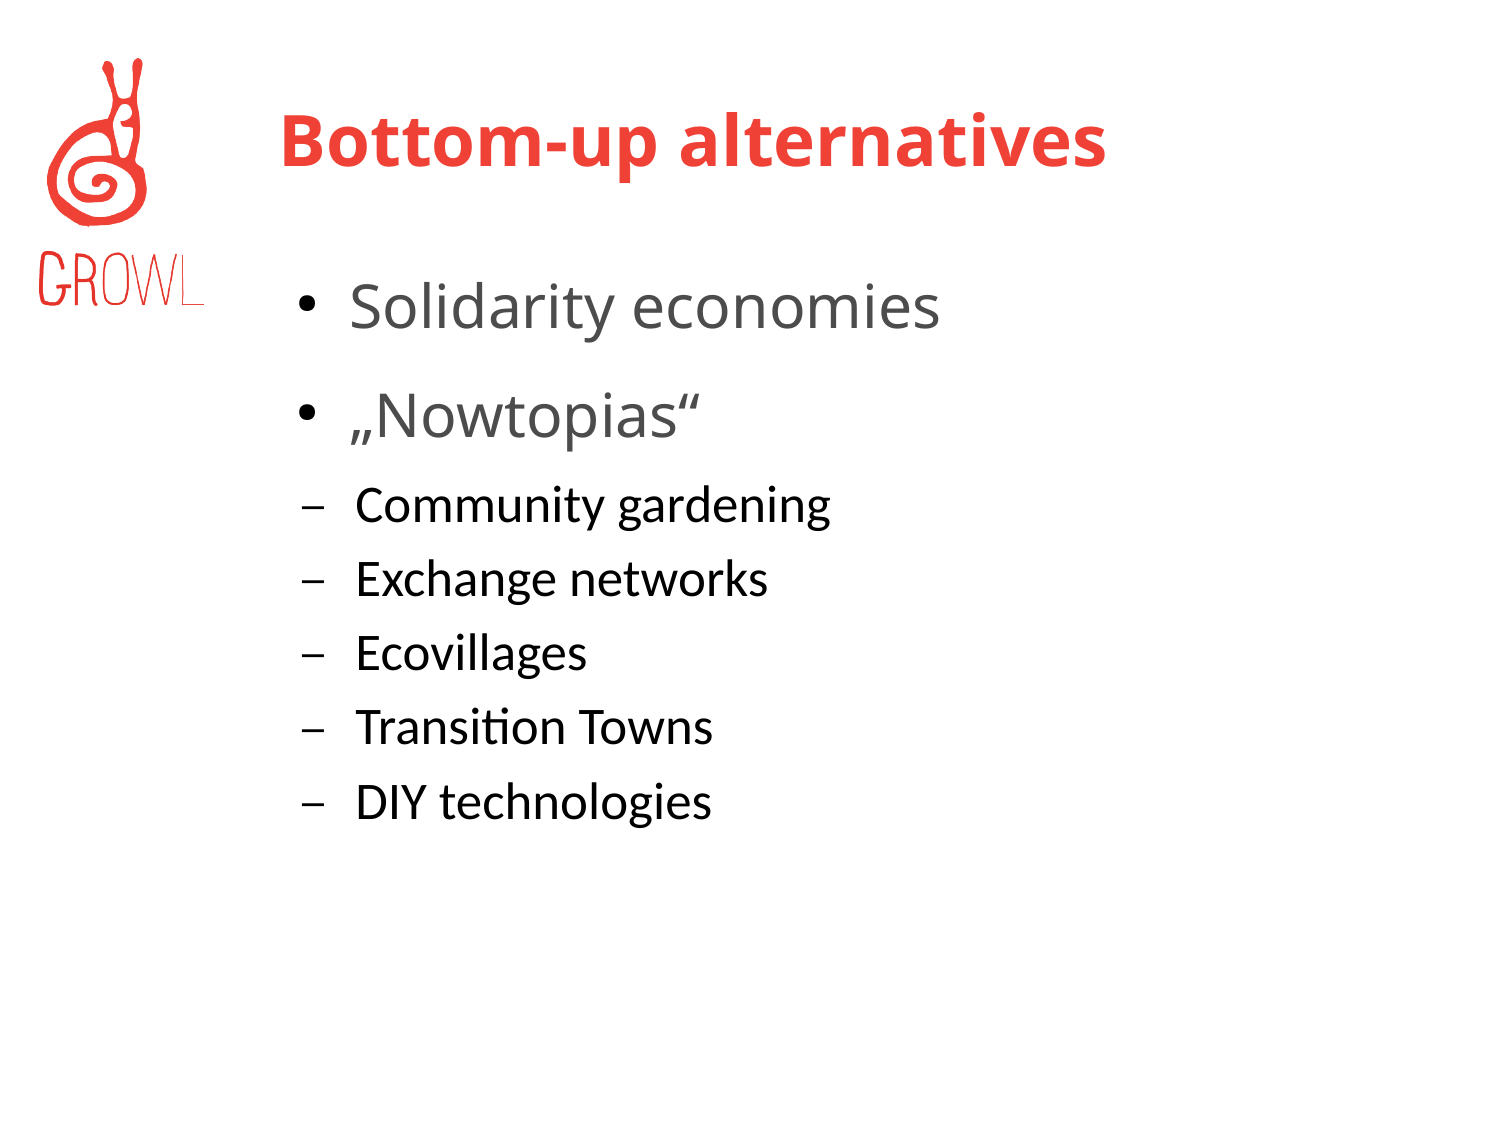

# Bottom-up alternatives
Solidarity economies
„Nowtopias“
Community gardening
Exchange networks
Ecovillages
Transition Towns
DIY technologies